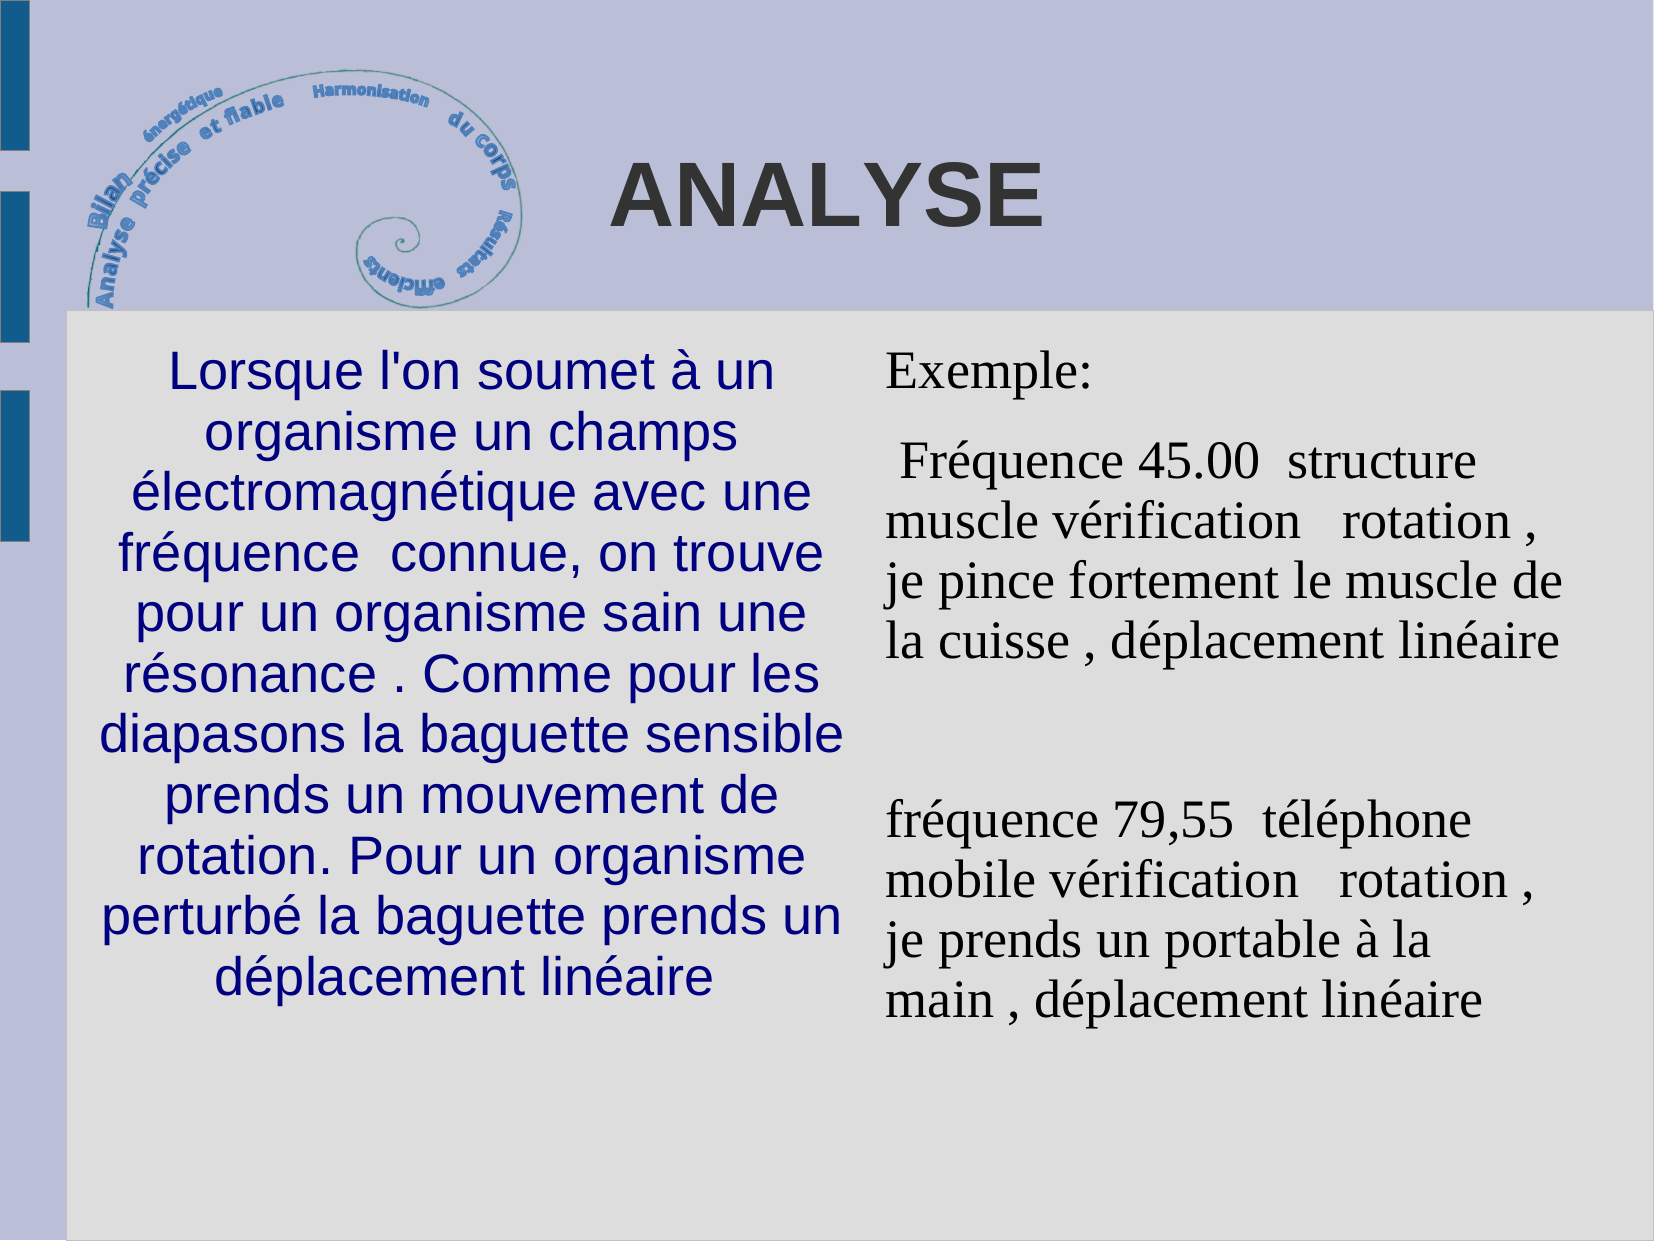

Harmonisation
énergétique
fiable
du
et
corps
précise
Bilan
Résultats
efficients
Analyse
# ANALYSE
Lorsque l'on soumet à un organisme un champs électromagnétique avec une fréquence connue, on trouve pour un organisme sain une résonance . Comme pour les diapasons la baguette sensible prends un mouvement de rotation. Pour un organisme perturbé la baguette prends un déplacement linéaire
Exemple:
 Fréquence 45.00 structure muscle vérification rotation , je pince fortement le muscle de la cuisse , déplacement linéaire
fréquence 79,55 téléphone mobile vérification rotation , je prends un portable à la main , déplacement linéaire